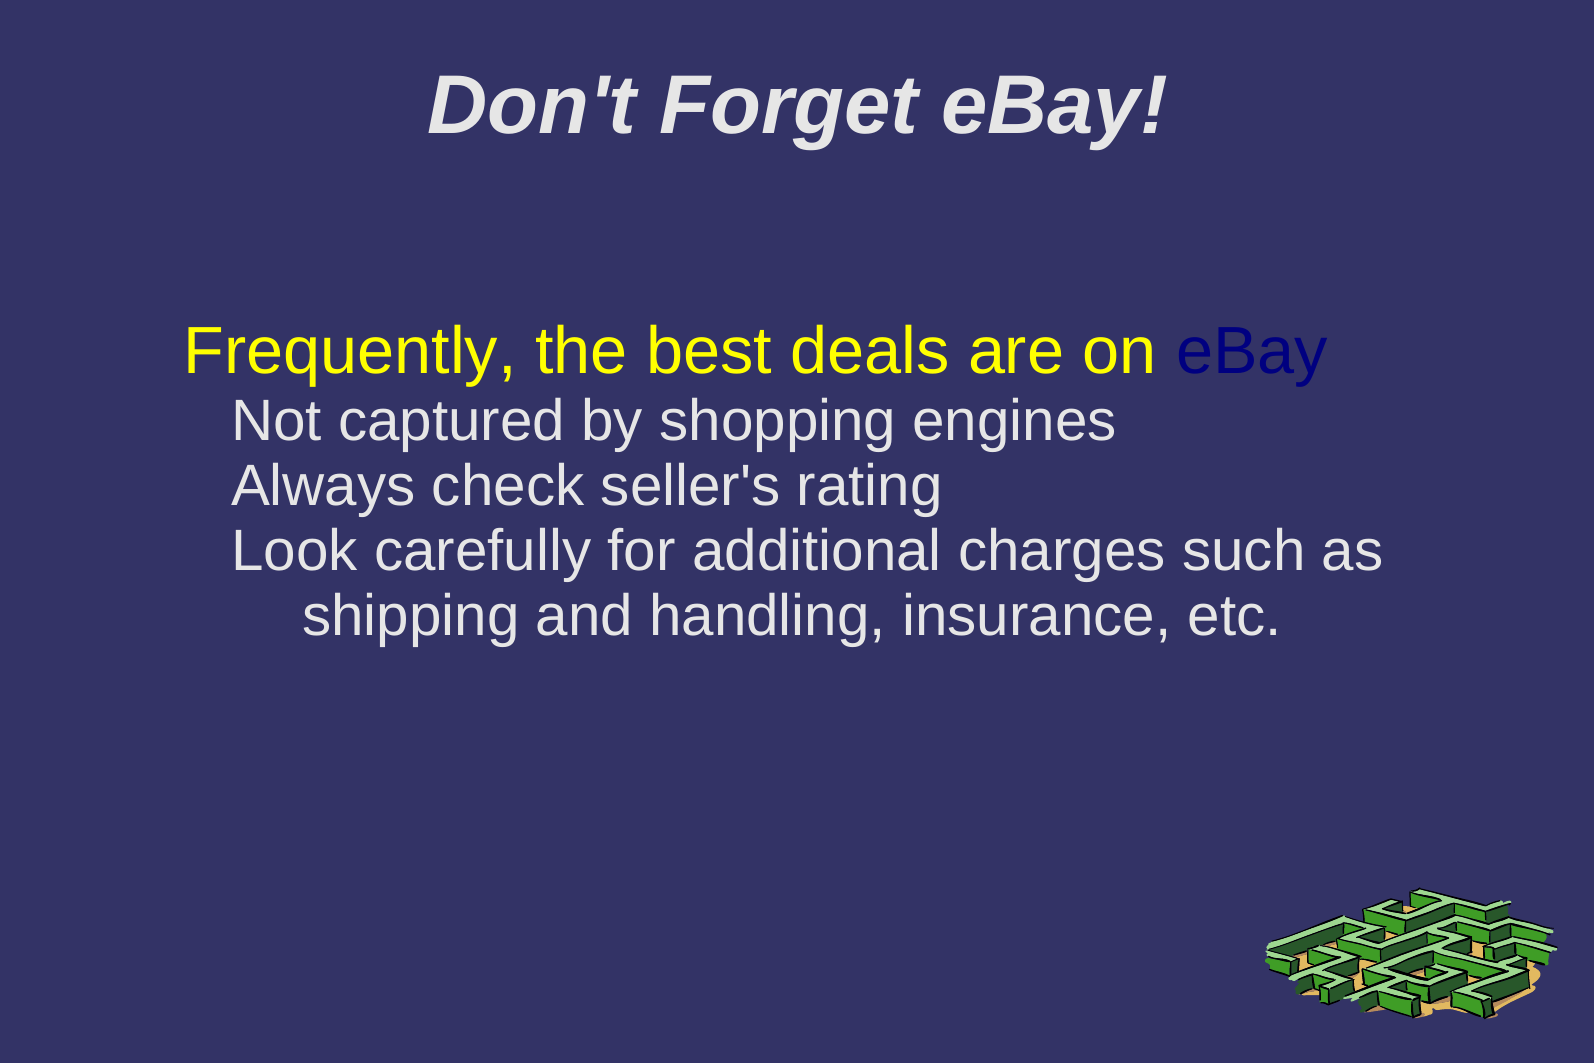

# Don't Forget eBay!
Frequently, the best deals are on eBay
Not captured by shopping engines
Always check seller's rating
Look carefully for additional charges such as shipping and handling, insurance, etc.